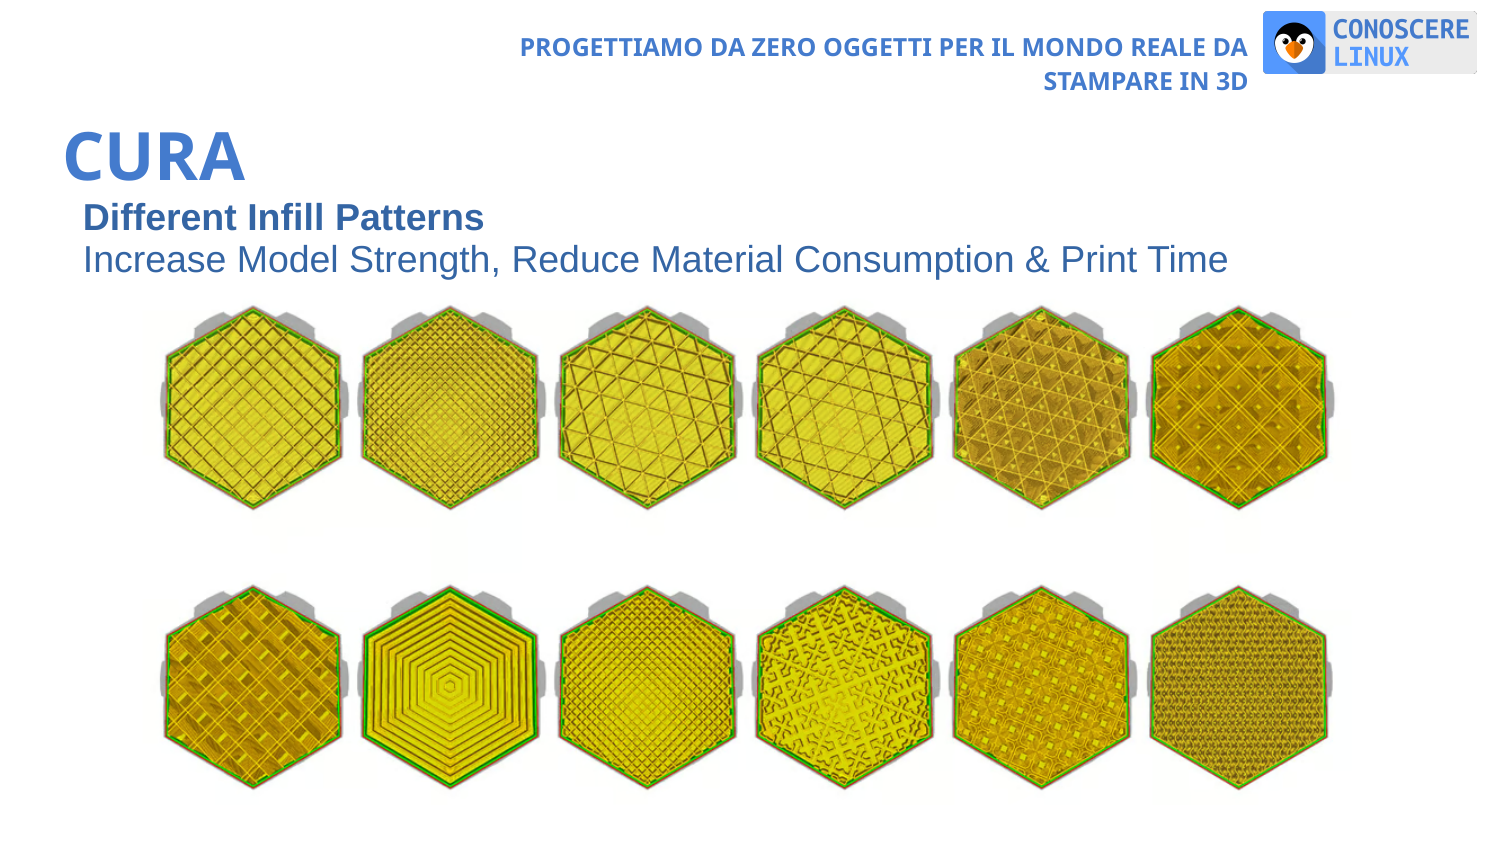

PROGETTIAMO DA ZERO OGGETTI PER IL MONDO REALE DA STAMPARE IN 3D
CURA
Different Infill Patterns
Increase Model Strength, Reduce Material Consumption & Print Time